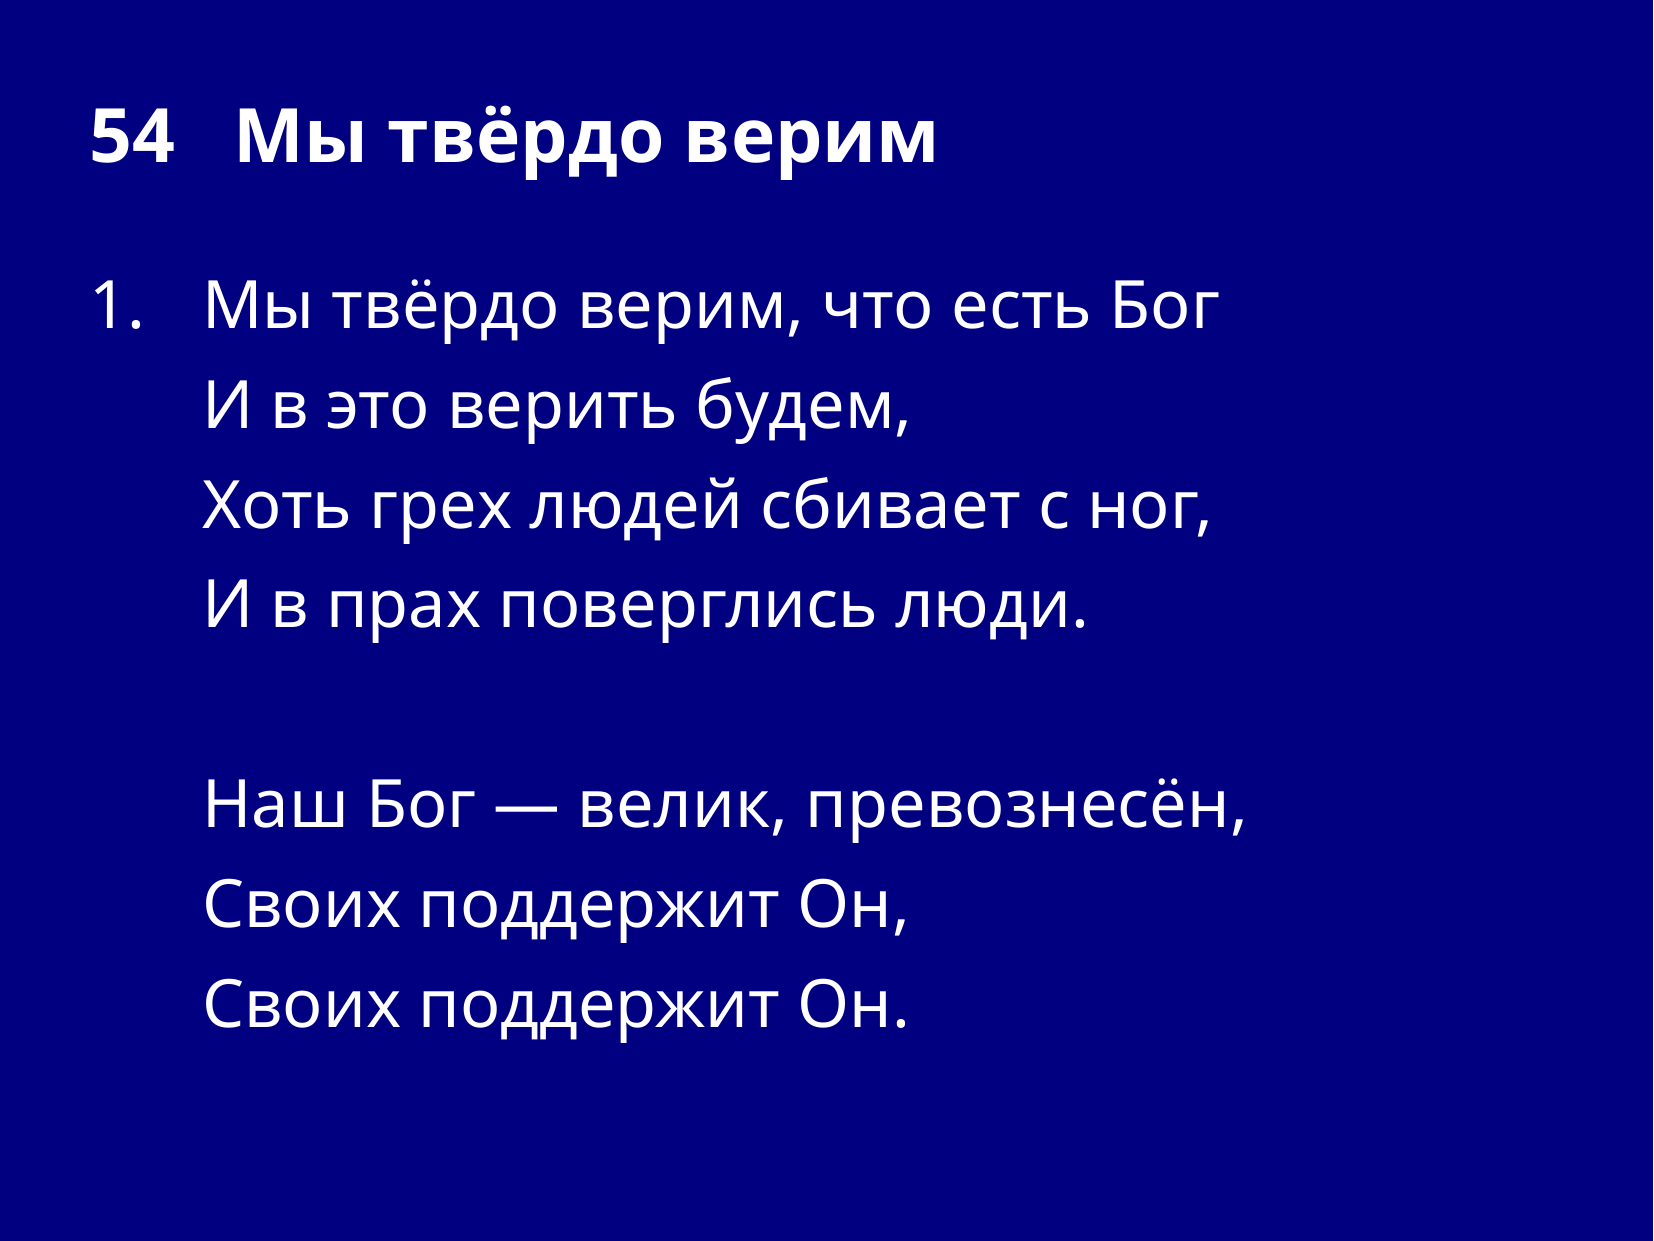

54 Мы твёрдо верим
1.	Мы твёрдо верим, что есть Бог
	И в это верить будем,
	Хоть грех людей сбивает с ног,
	И в прах поверглись люди.
	Наш Бог — велик, превознесён,
	Своих поддержит Он,
	Своих поддержит Он.